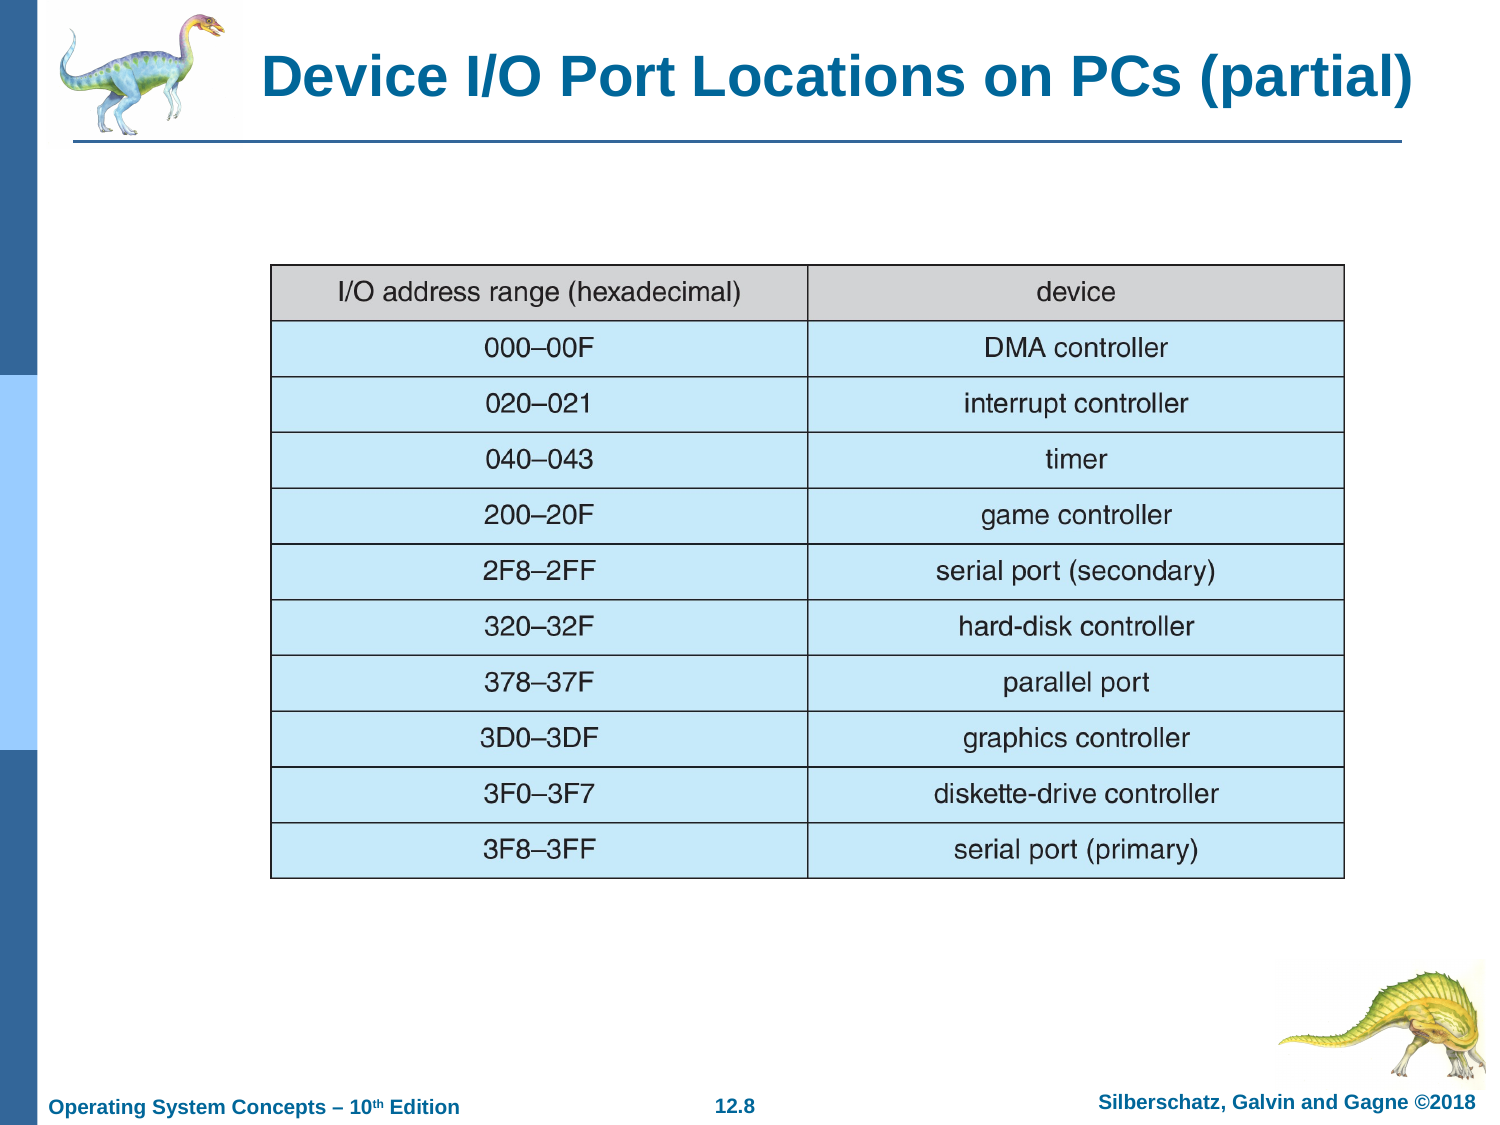

# Device I/O Port Locations on PCs (partial)